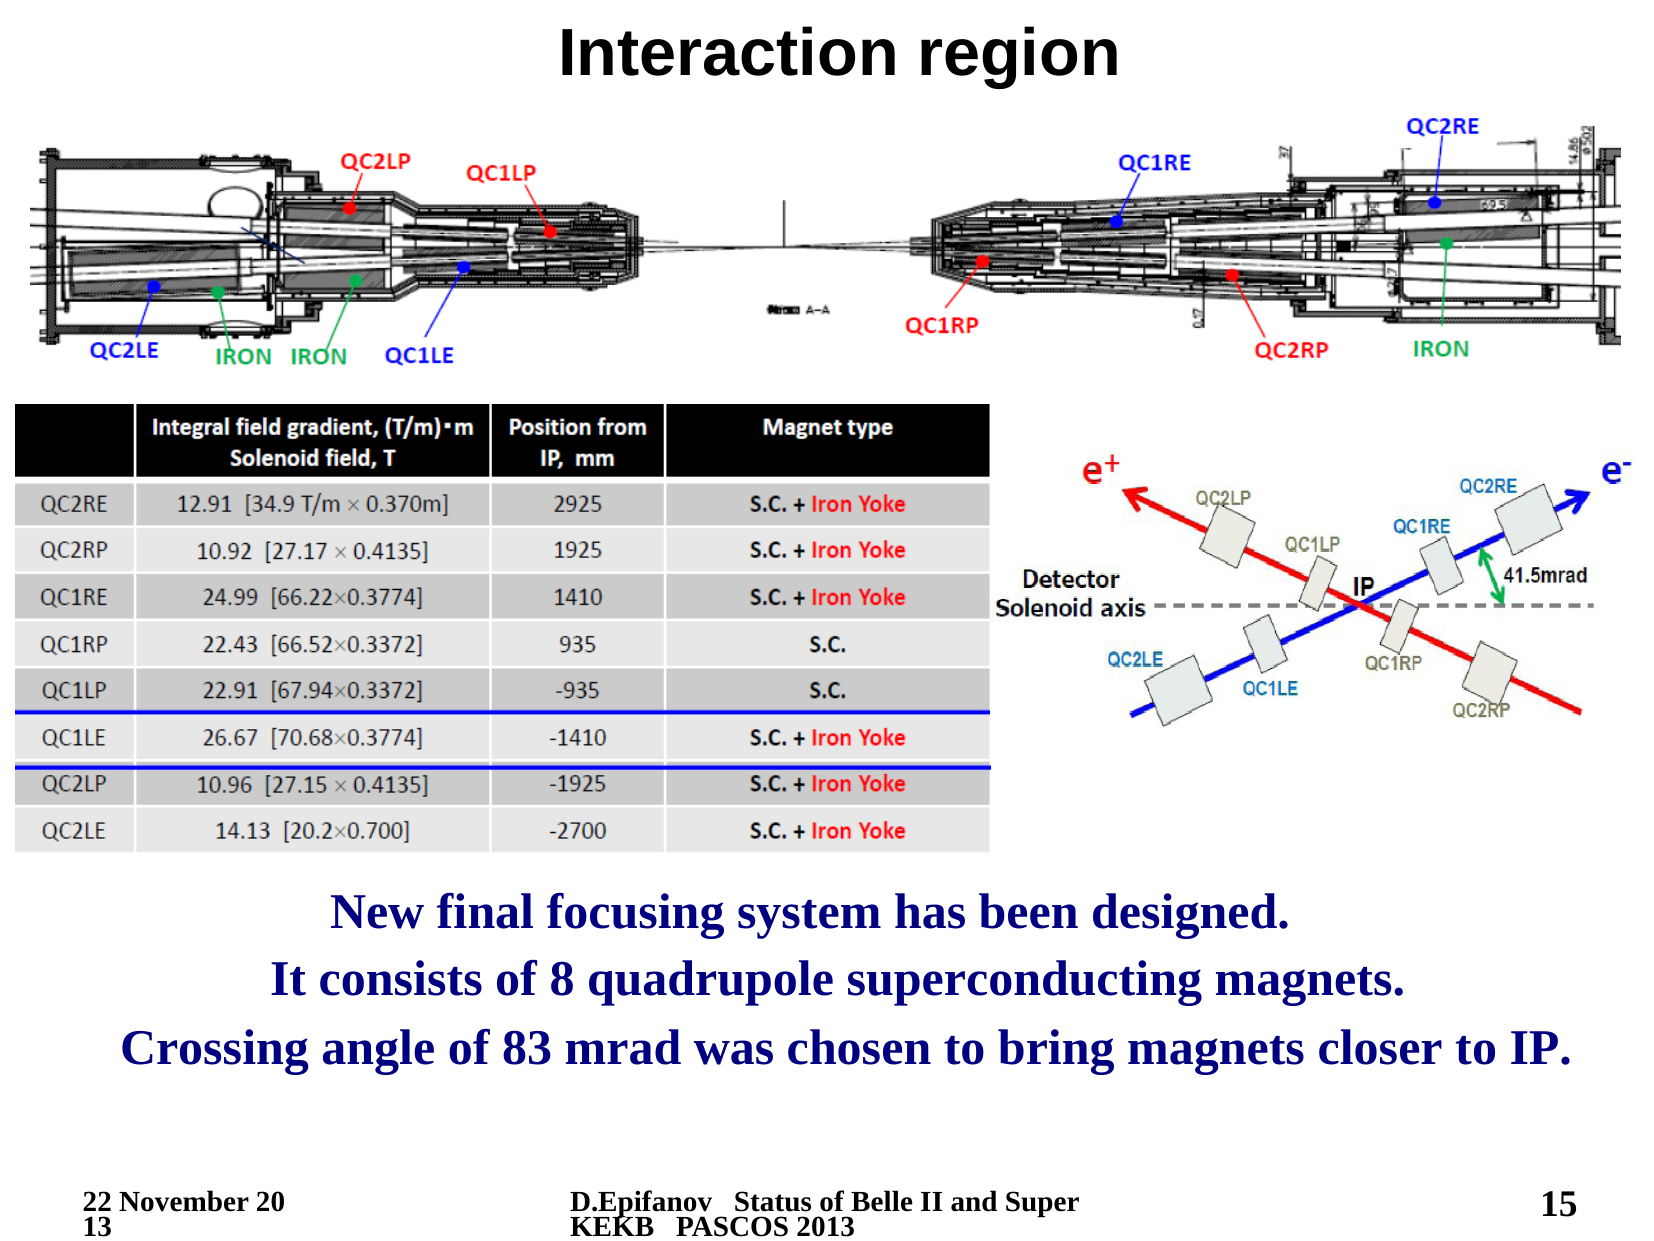

# Interaction region
New final focusing system has been designed.
It consists of 8 quadrupole superconducting magnets.
Crossing angle of 83 mrad was chosen to bring magnets closer to IP.
15
22 November 2013
D.Epifanov Status of Belle II and SuperKEKB PASCOS 2013